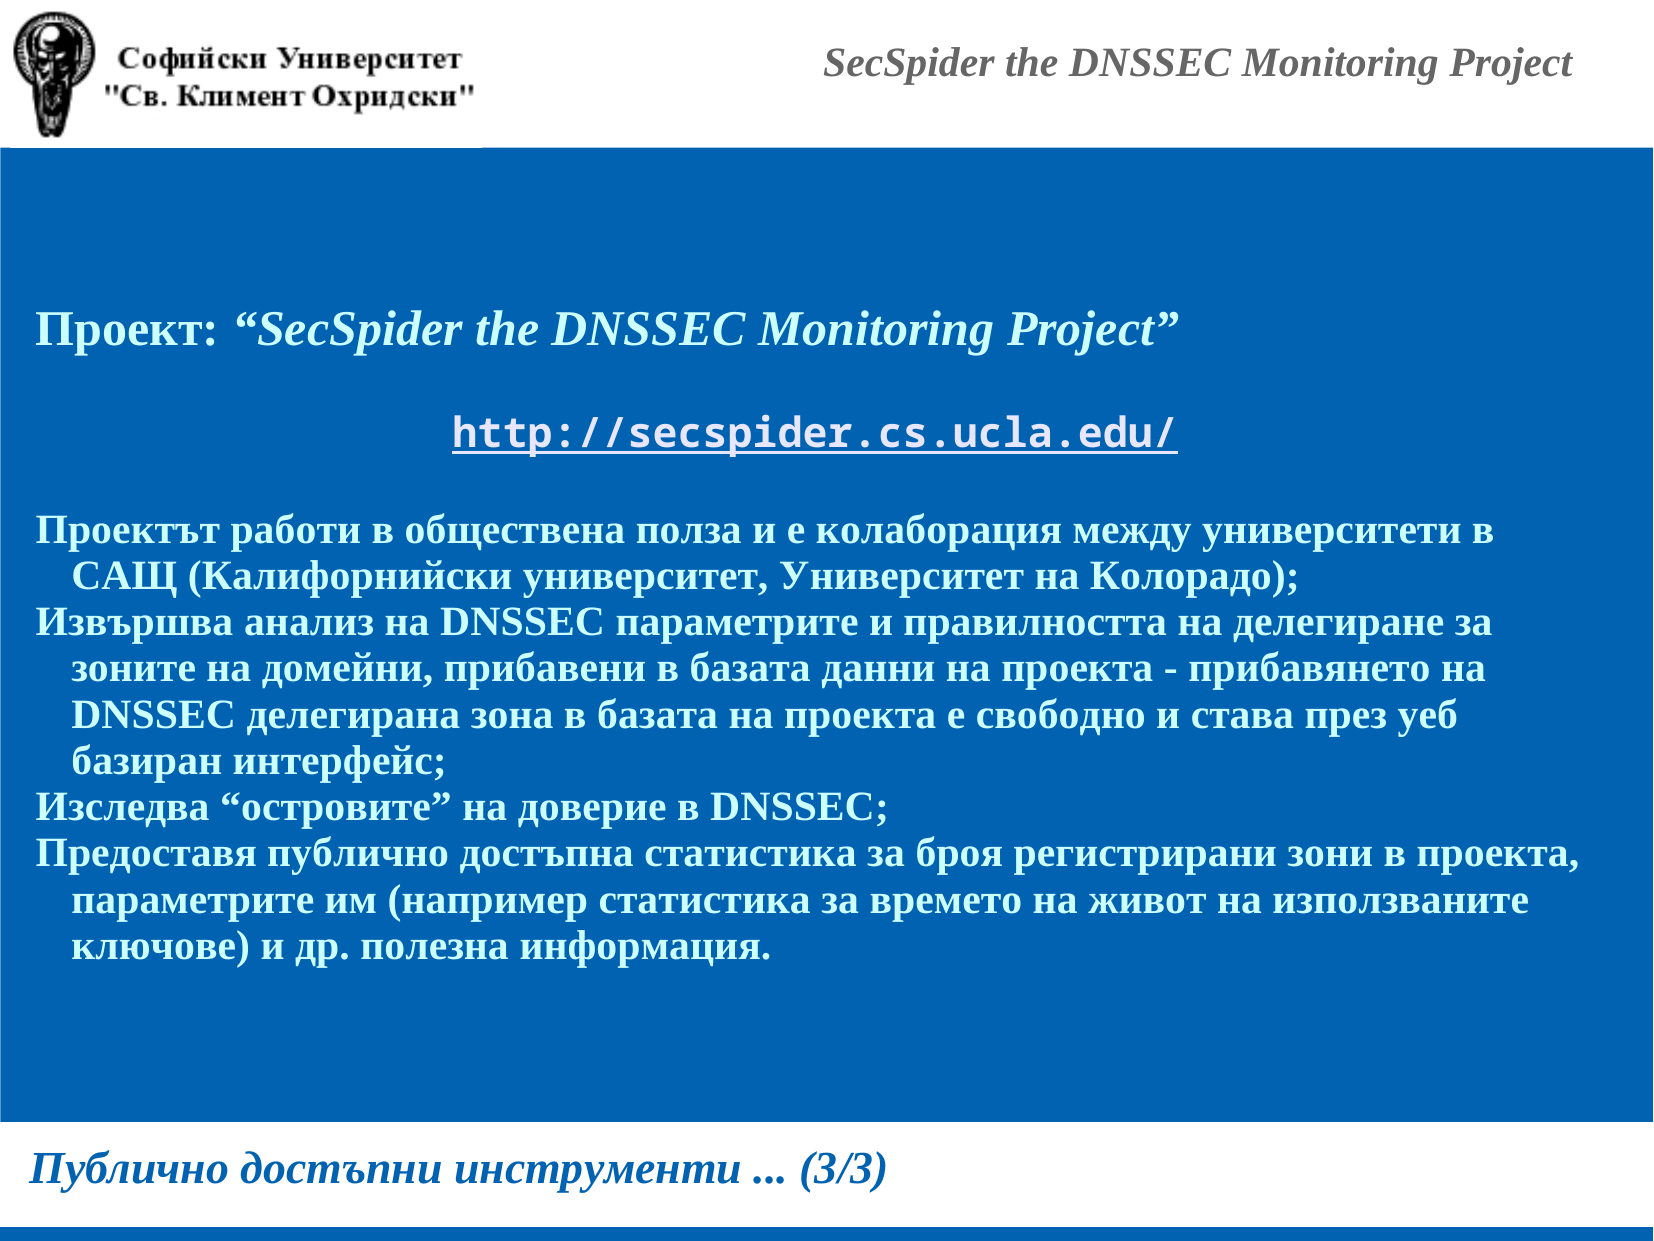

# SecSpider the DNSSEC Monitoring Project
Проект: “SecSpider the DNSSEC Monitoring Project”
http://secspider.cs.ucla.edu/
Проектът работи в обществена полза и е колаборация между университети в САЩ (Калифорнийски университет, Университет на Колорадо);
Извършва анализ на DNSSEC параметрите и правилността на делегиране за зоните на домейни, прибавени в базата данни на проекта - прибавянето на DNSSEC делегирана зона в базата на проекта е свободно и става през уеб базиран интерфейс;
Изследва “островите” на доверие в DNSSEC;
Предоставя публично достъпна статистика за броя регистрирани зони в проекта, параметрите им (например статистика за времето на живот на използваните ключове) и др. полезна информация.
Публично достъпни инструменти ... (3/3)